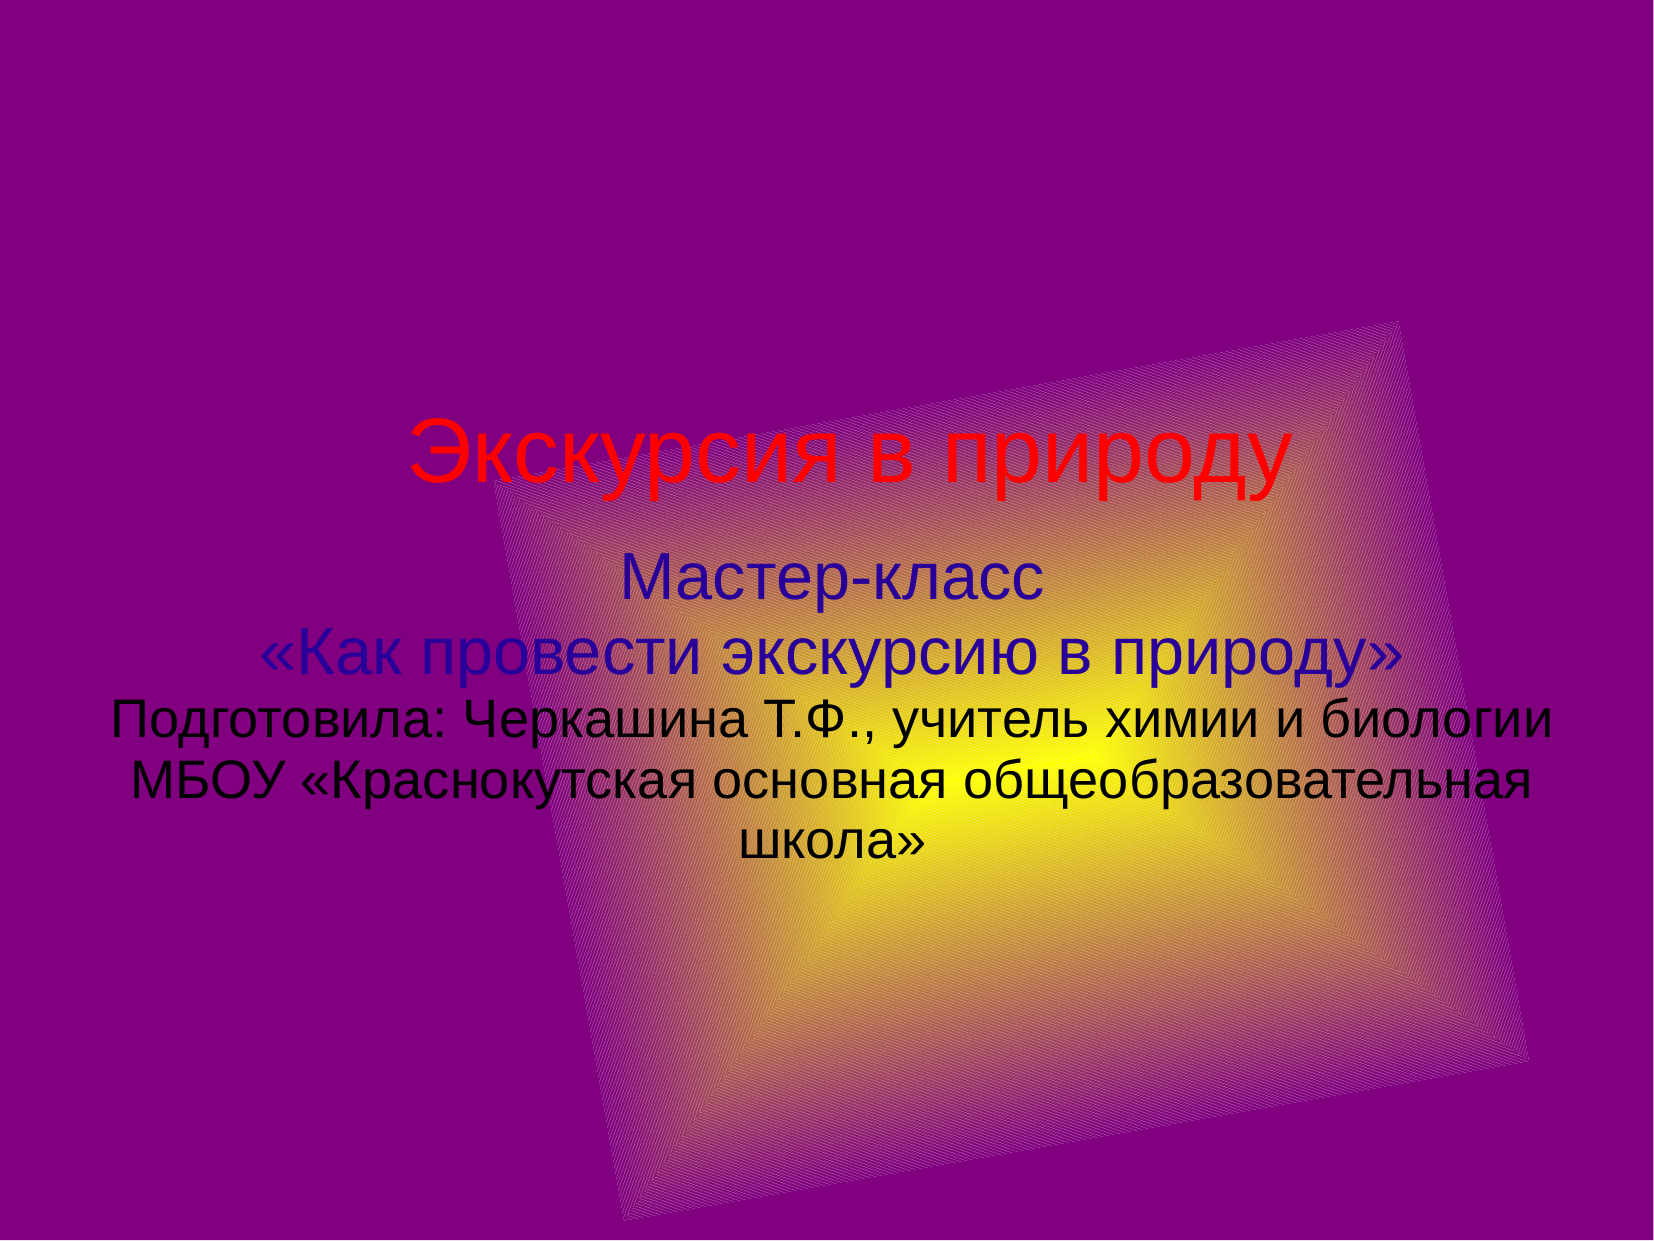

# Мастер-класс
«Как провести экскурсию в природу»
Подготовила: Черкашина Т.Ф., учитель химии и биологии МБОУ «Краснокутская основная общеобразовательная школа»
Экскурсия в природу